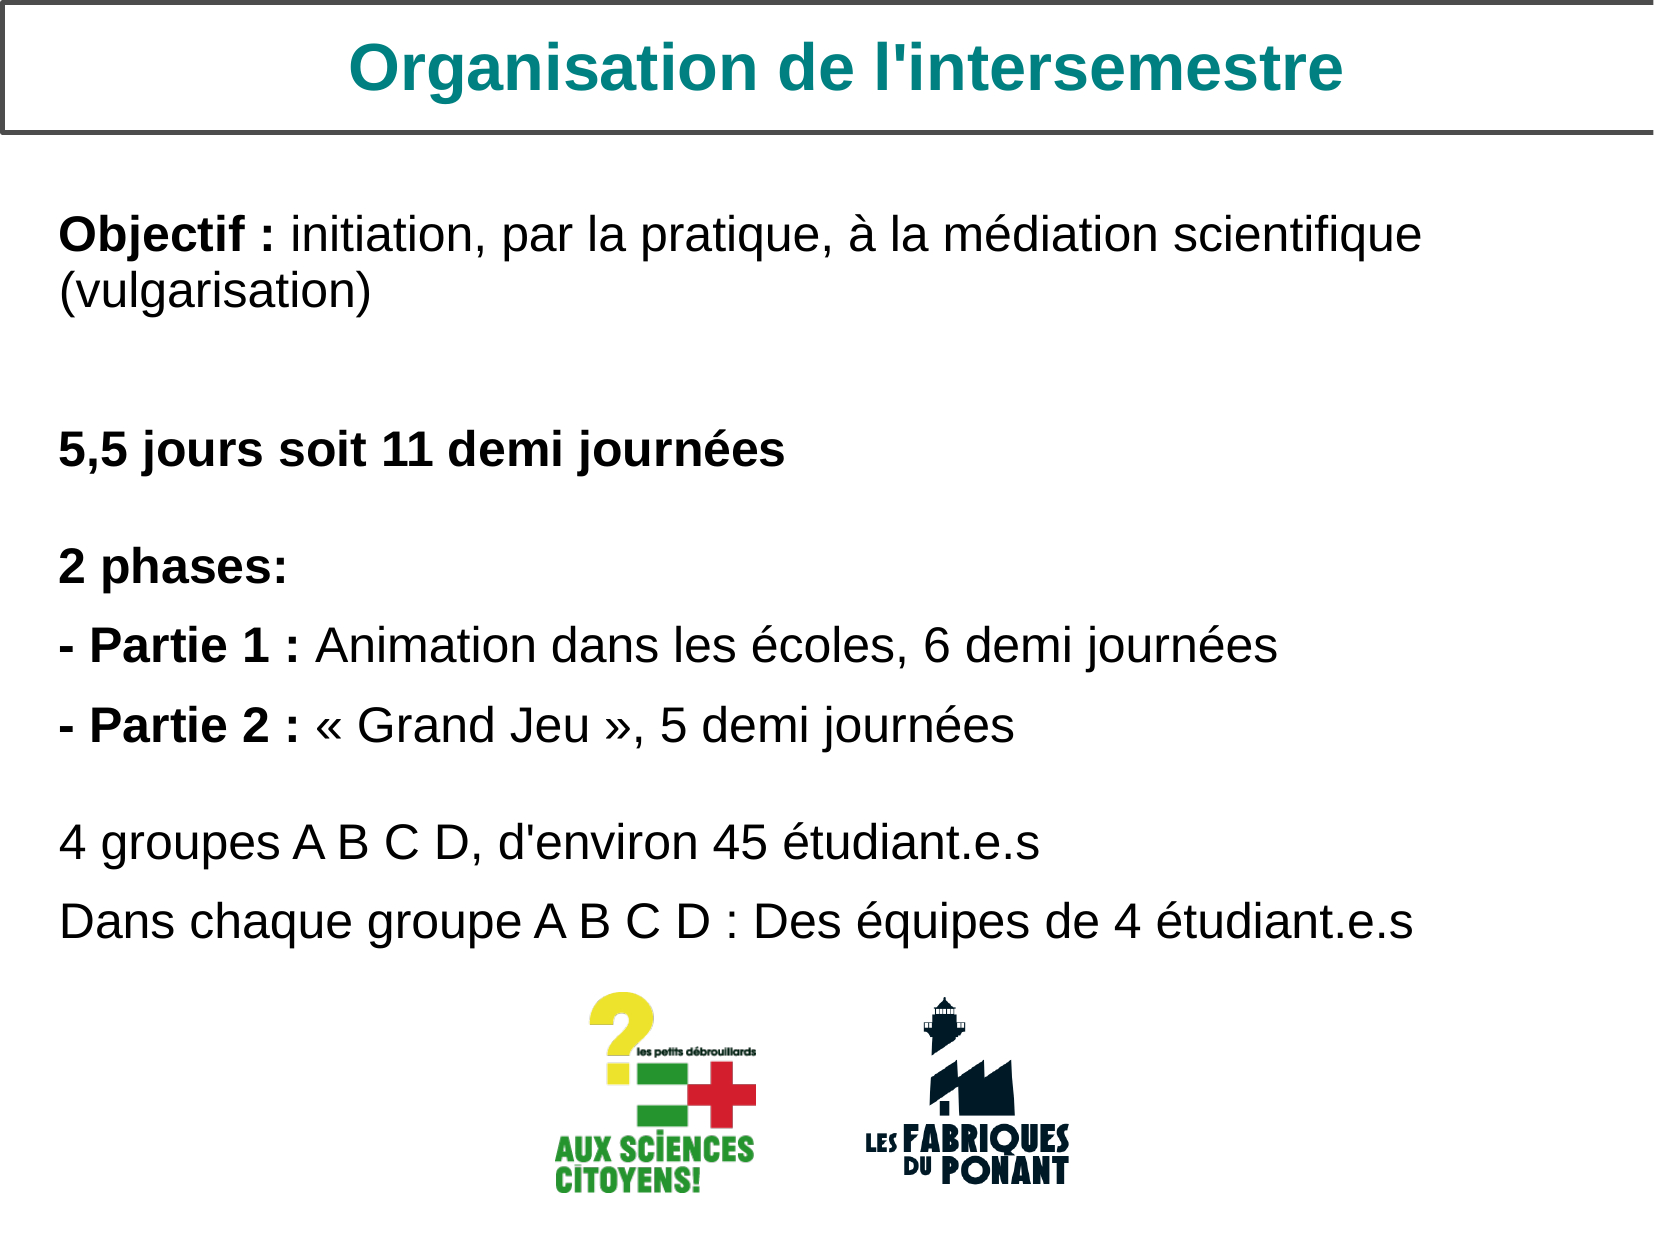

Organisation de l'intersemestre
# Objectif : initiation, par la pratique, à la médiation scientifique (vulgarisation)
5,5 jours soit 11 demi journées
2 phases:
- Partie 1 : Animation dans les écoles, 6 demi journées
- Partie 2 : « Grand Jeu », 5 demi journées
4 groupes A B C D, d'environ 45 étudiant.e.s
Dans chaque groupe A B C D : Des équipes de 4 étudiant.e.s